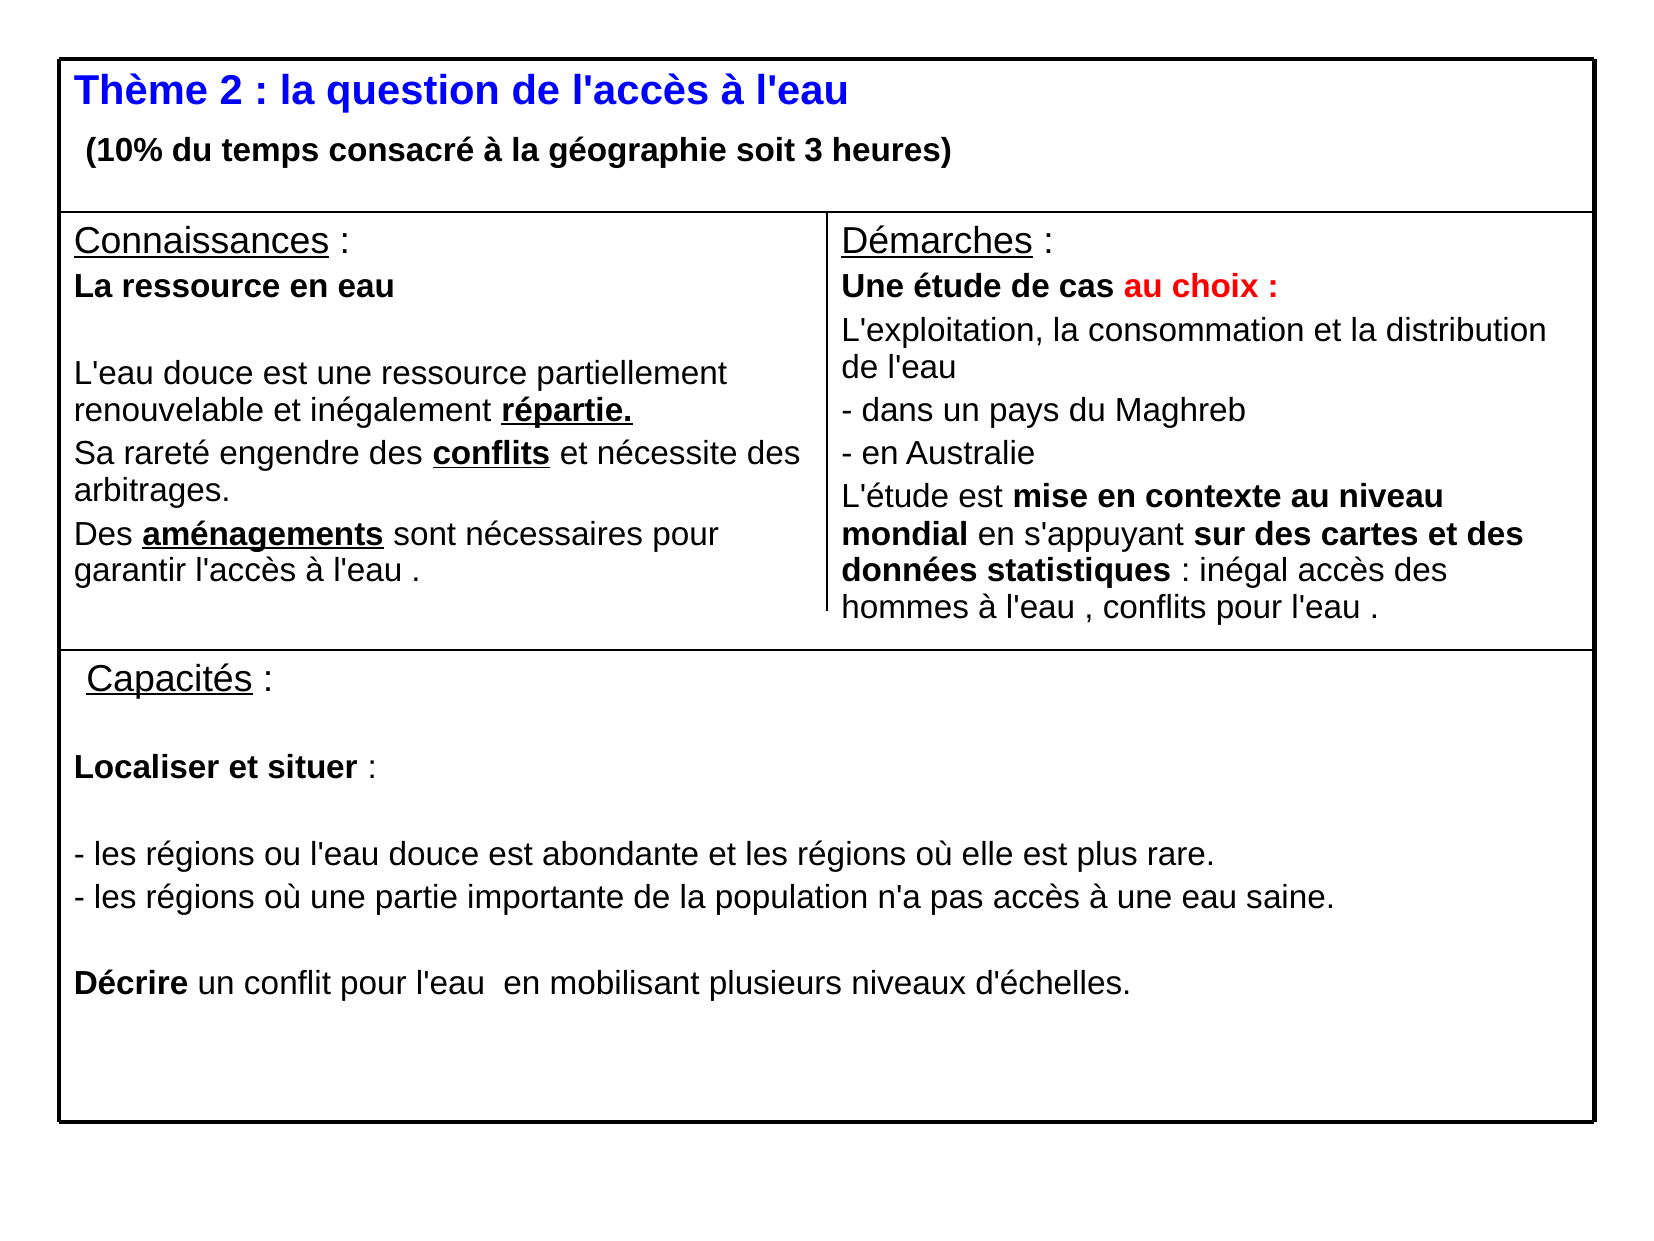

Thème 2 : la question de l'accès à l'eau
 (10% du temps consacré à la géographie soit 3 heures)
Connaissances :
La ressource en eau
L'eau douce est une ressource partiellement renouvelable et inégalement répartie.
Sa rareté engendre des conflits et nécessite des arbitrages.
Des aménagements sont nécessaires pour garantir l'accès à l'eau .
Démarches :
Une étude de cas au choix :
L'exploitation, la consommation et la distribution de l'eau
- dans un pays du Maghreb
- en Australie
L'étude est mise en contexte au niveau mondial en s'appuyant sur des cartes et des données statistiques : inégal accès des hommes à l'eau , conflits pour l'eau .
Capacités :
Localiser et situer :
- les régions ou l'eau douce est abondante et les régions où elle est plus rare.
- les régions où une partie importante de la population n'a pas accès à une eau saine.
Décrire un conflit pour l'eau en mobilisant plusieurs niveaux d'échelles.